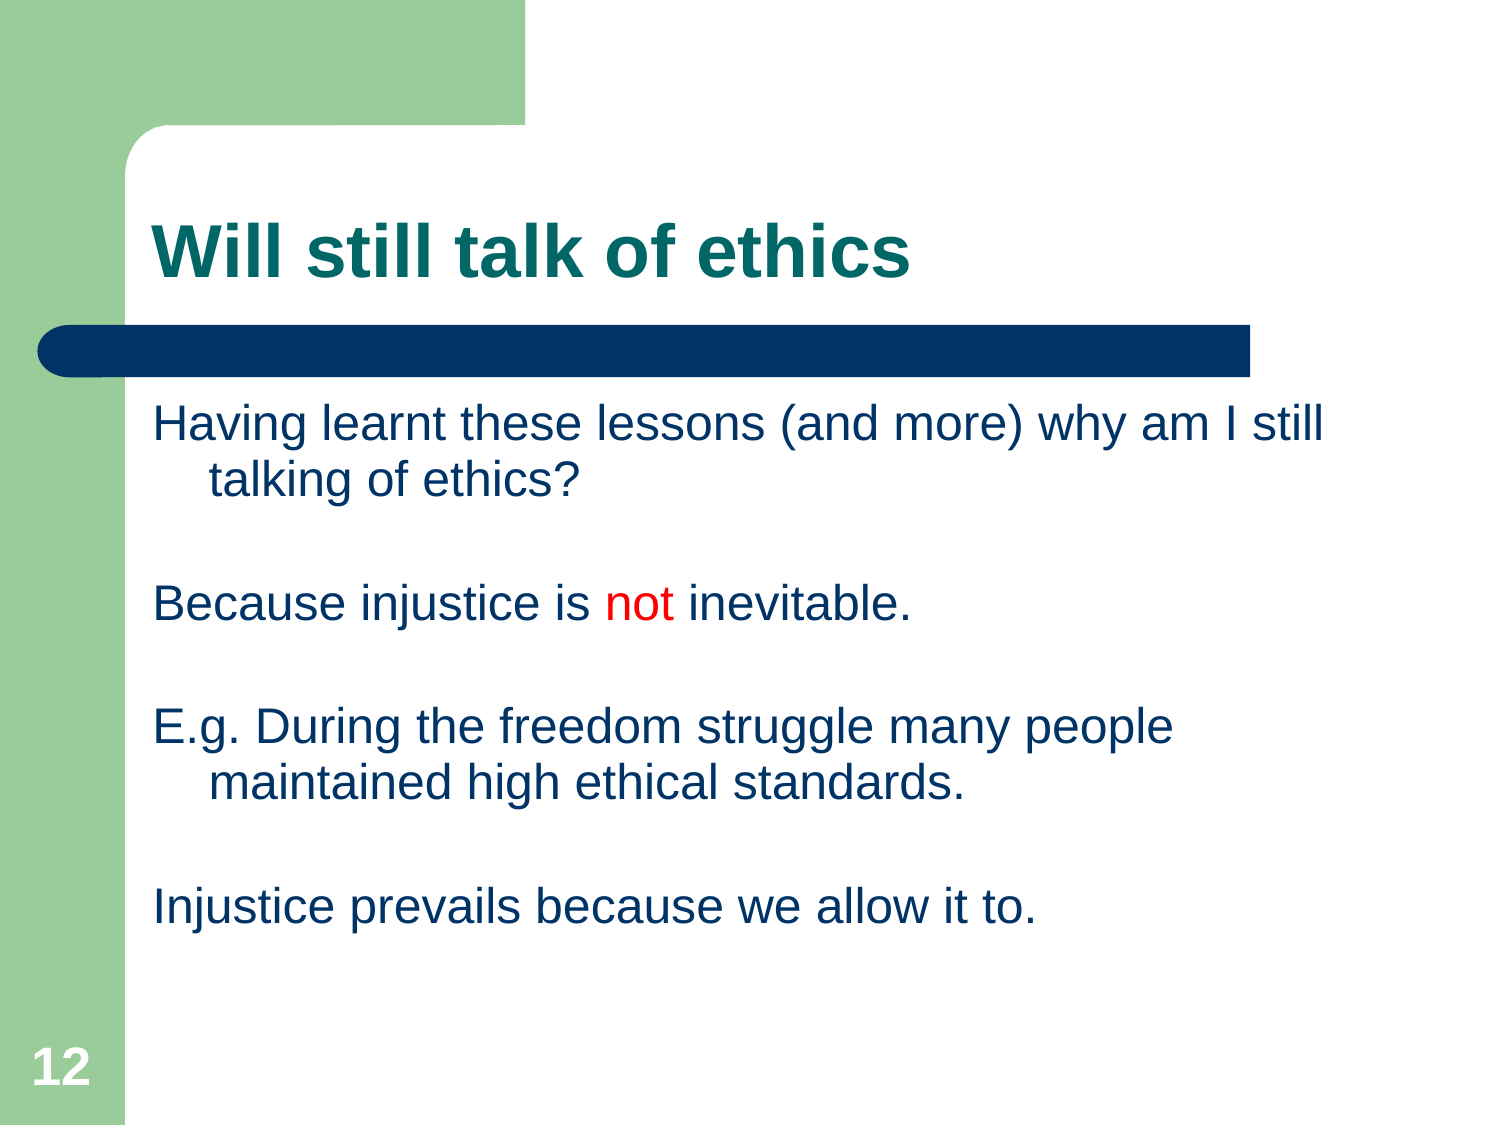

# Will still talk of ethics
Having learnt these lessons (and more) why am I still talking of ethics?
Because injustice is not inevitable.
E.g. During the freedom struggle many people maintained high ethical standards.
Injustice prevails because we allow it to.
12